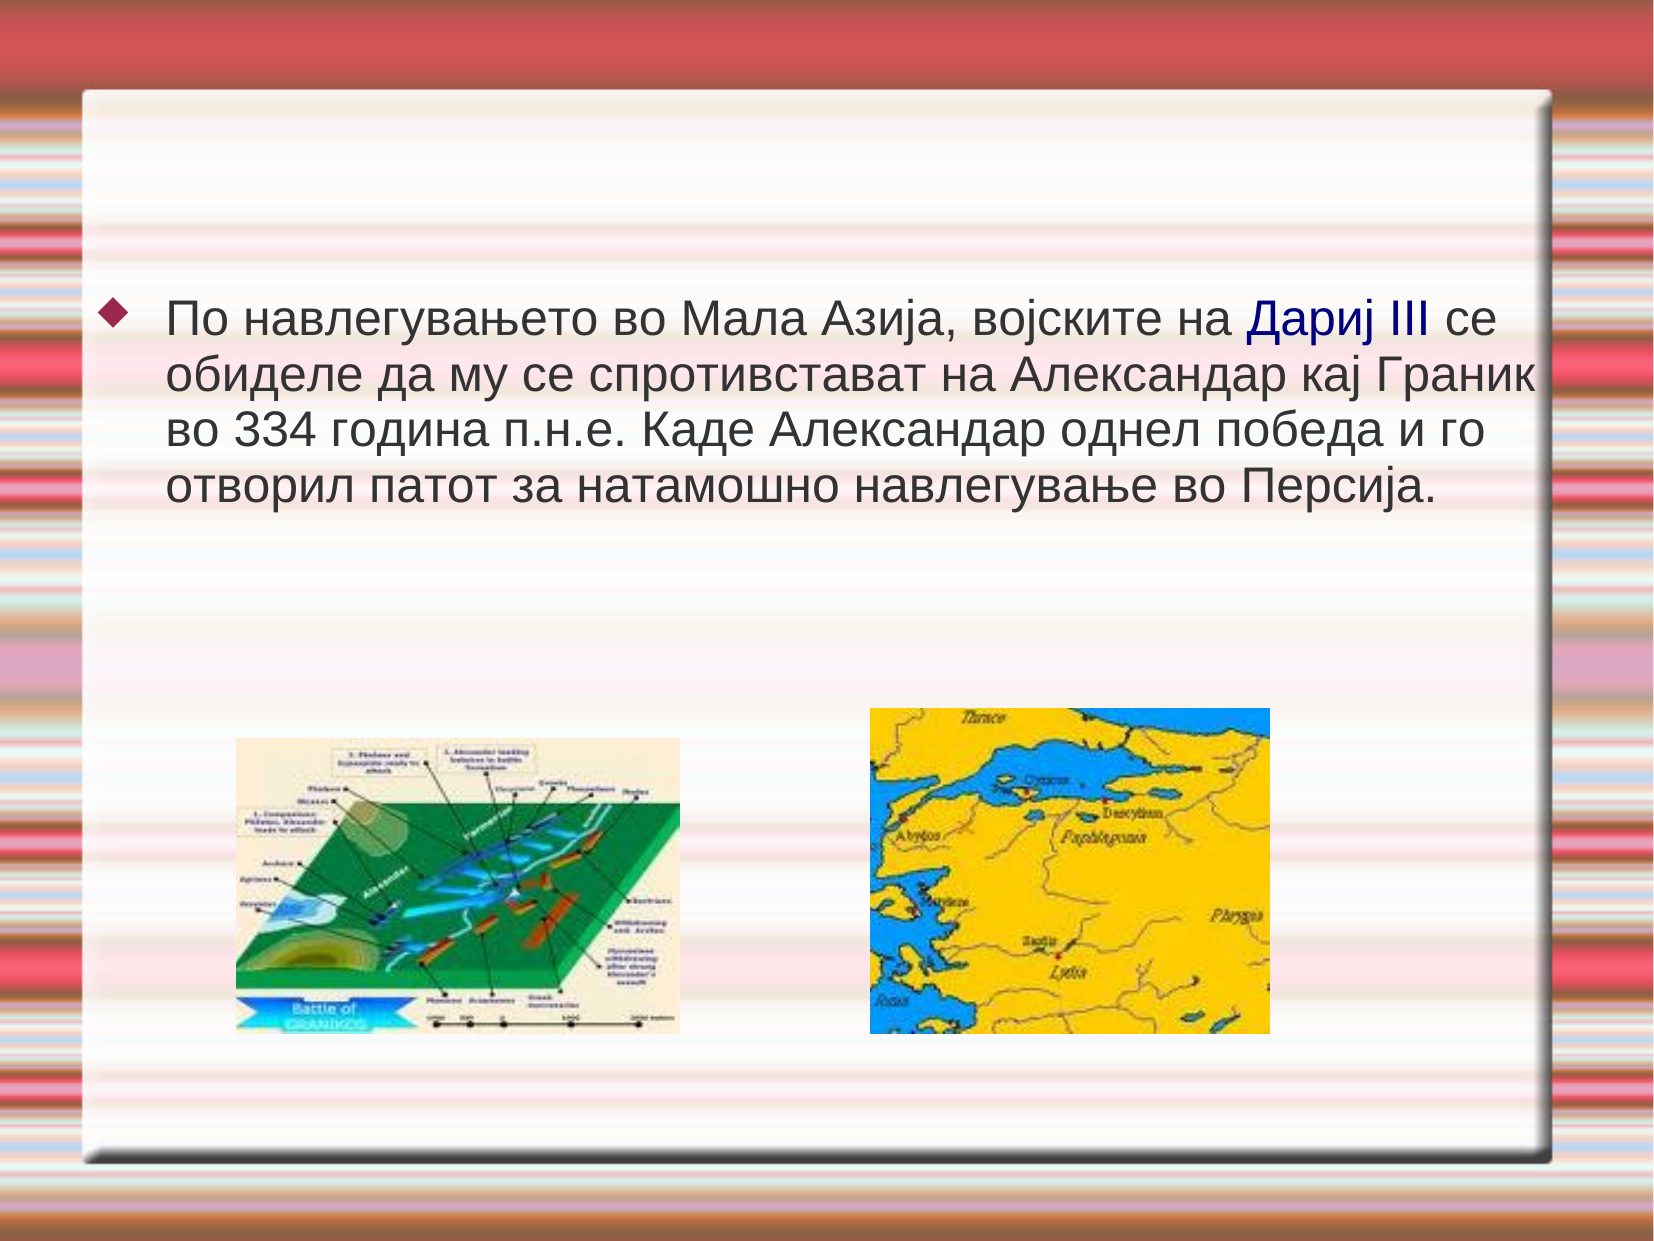

#
По навлегувањето во Мала Азија, војските на Дариј III се обиделе да му се спротивстават на Александар кај Граник во 334 година п.н.е. Каде Александар однел победа и го отворил патот за натамошно навлегување во Персија.